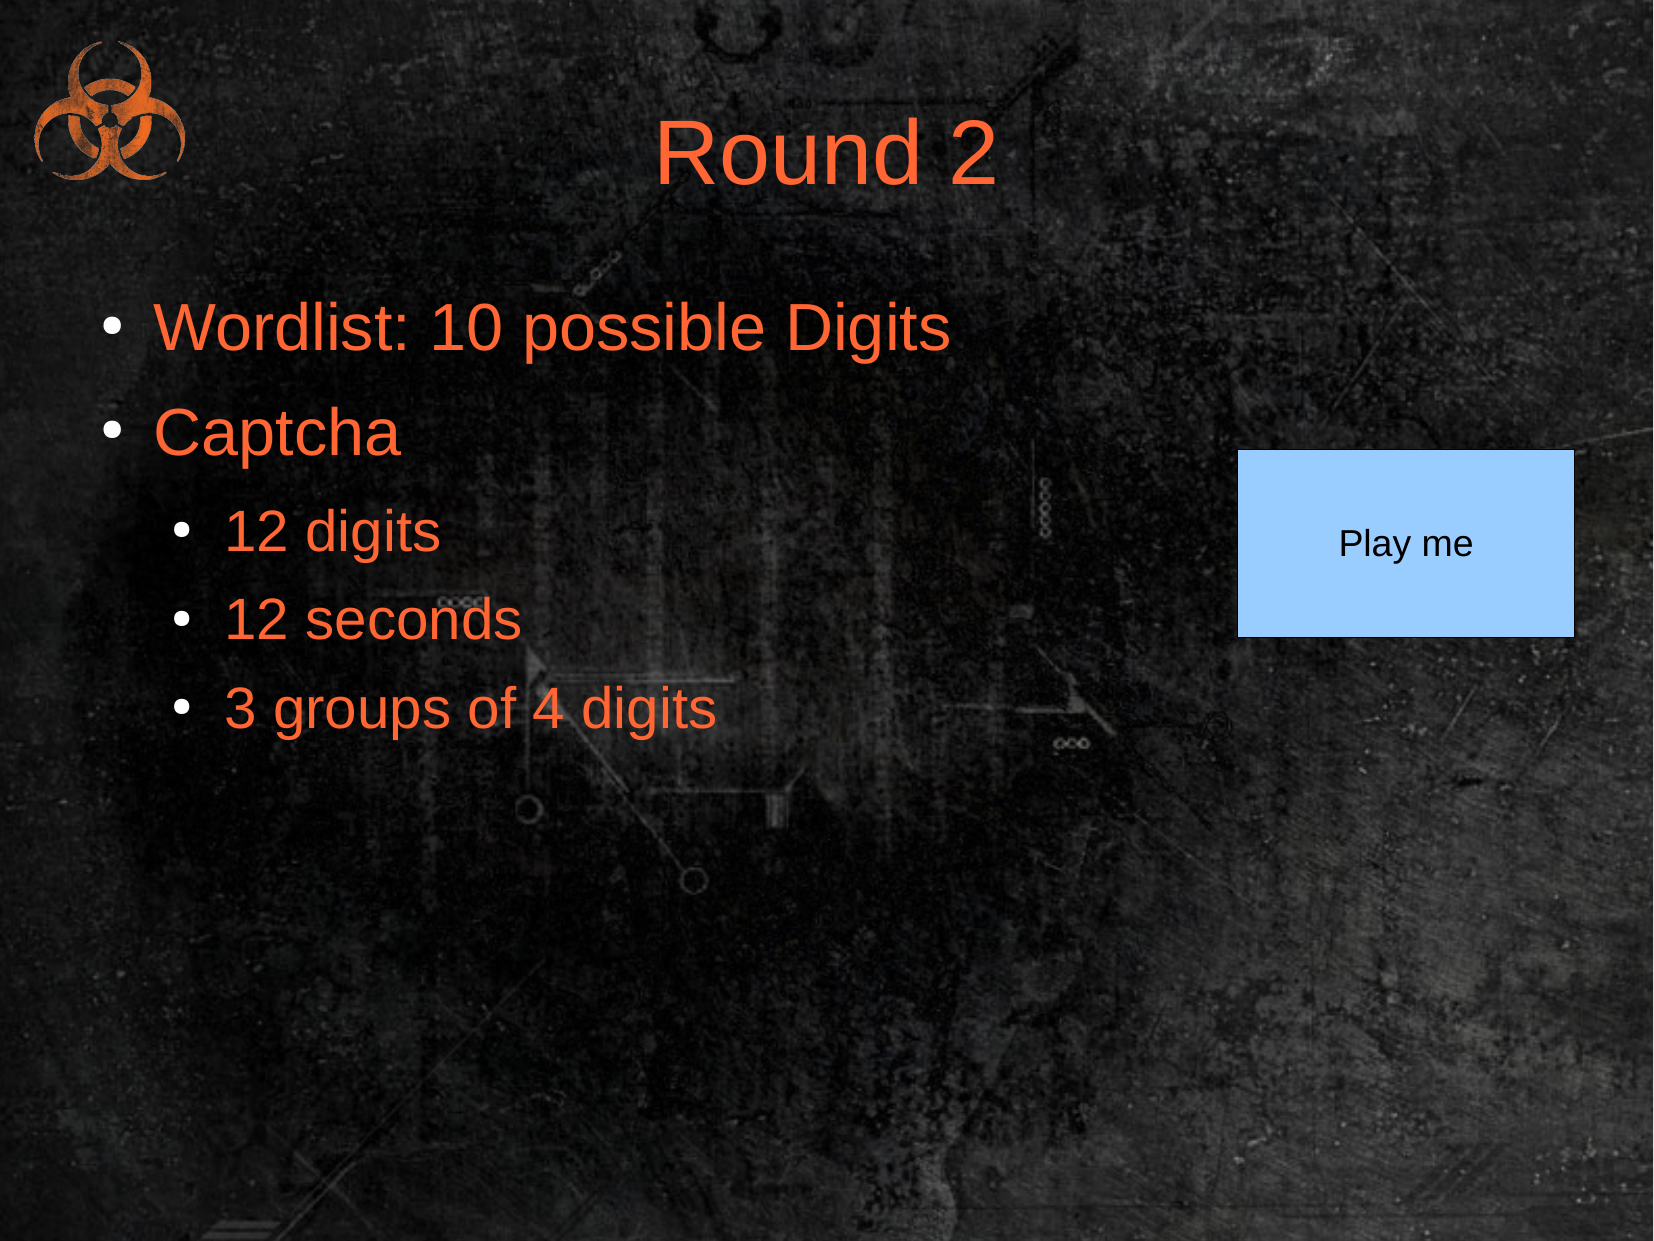

# Round 2
Wordlist: 10 possible Digits
Captcha
12 digits
12 seconds
3 groups of 4 digits
Play me